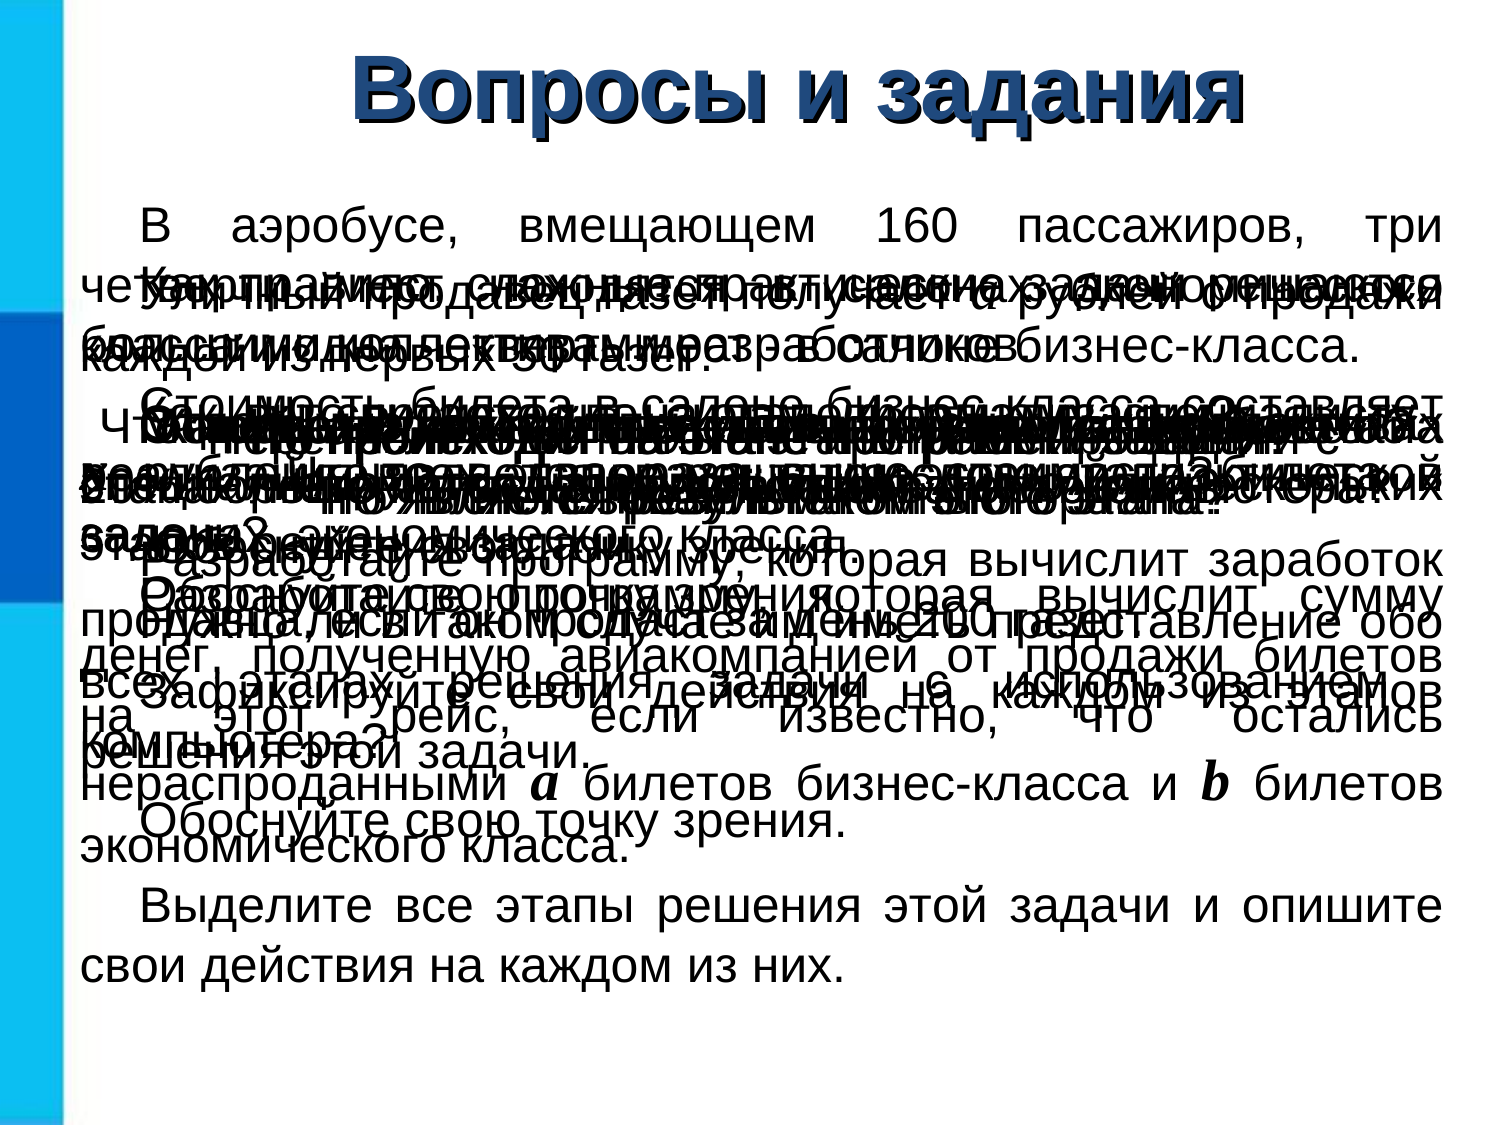

Вопросы и задания
В аэробусе, вмещающем 160 пассажиров, три четверти мест находятся в салонах экономического класса и одна четверть мест - в салоне бизнес-класса.
Стоимость билета в салоне бизнес класса составляет х рублей, что в два раза выше стоимости билета в салонах экономического класса.
Разработайте программу, которая вычислит сумму денег, полученную авиакомпанией от продажи билетов на этот рейс, если известно, что остались нераспроданными а билетов бизнес-класса и b билетов экономического класса.
Выделите все этапы решения этой задачи и опишите свои действия на каждом из них.
Как правило, сложные практические задачи решаются большими коллективами разработчиков.
Отдельные группы в этих коллективах специализируются на выполнении одного или нескольких этапов решения задачи.
Нужно ли в таком случае им иметь представление обо всех этапах решения задачи с использованием компьютера?
Обоснуйте свою точку зрения.
Уличный продавец газет получает а рублей с продажи каждой из первых 50 газет.
С продажи каждой из остальных газет он получает на 20% больше.
Разработайте программу, которая вычислит заработок продавца, если он продаст за день 200 газет.
Зафиксируйте свои действия на каждом из этапов решения этой задачи.
Что происходит на этапе формализации?
Что является результатом этого этапа?
Как вы считаете, по силам ли одному специалисту реализация всех этапов решения сложной практической задачи?
Обоснуйте свою точку зрения.
Какой этап, по вашему мнению, является наиболее
трудоёмким?
Может ли пригодиться в жизни представление об этапах решения задачи с использованием компьютера?
 Обоснуйте свою точку зрения.
Что происходит на этапе алгоритмизации?
Что является результатом этого этапа?
Что происходит на этапе компьютерного эксперимента?
Что является результатом этого этапа?
Перечислите основные этапы решения задачи с
 использованием компьютера.
Что происходит на этапе программирования?
Что является результатом этого этапа?
Что происходит на этапе постановки задачи?
Что является результатом этого этапа?